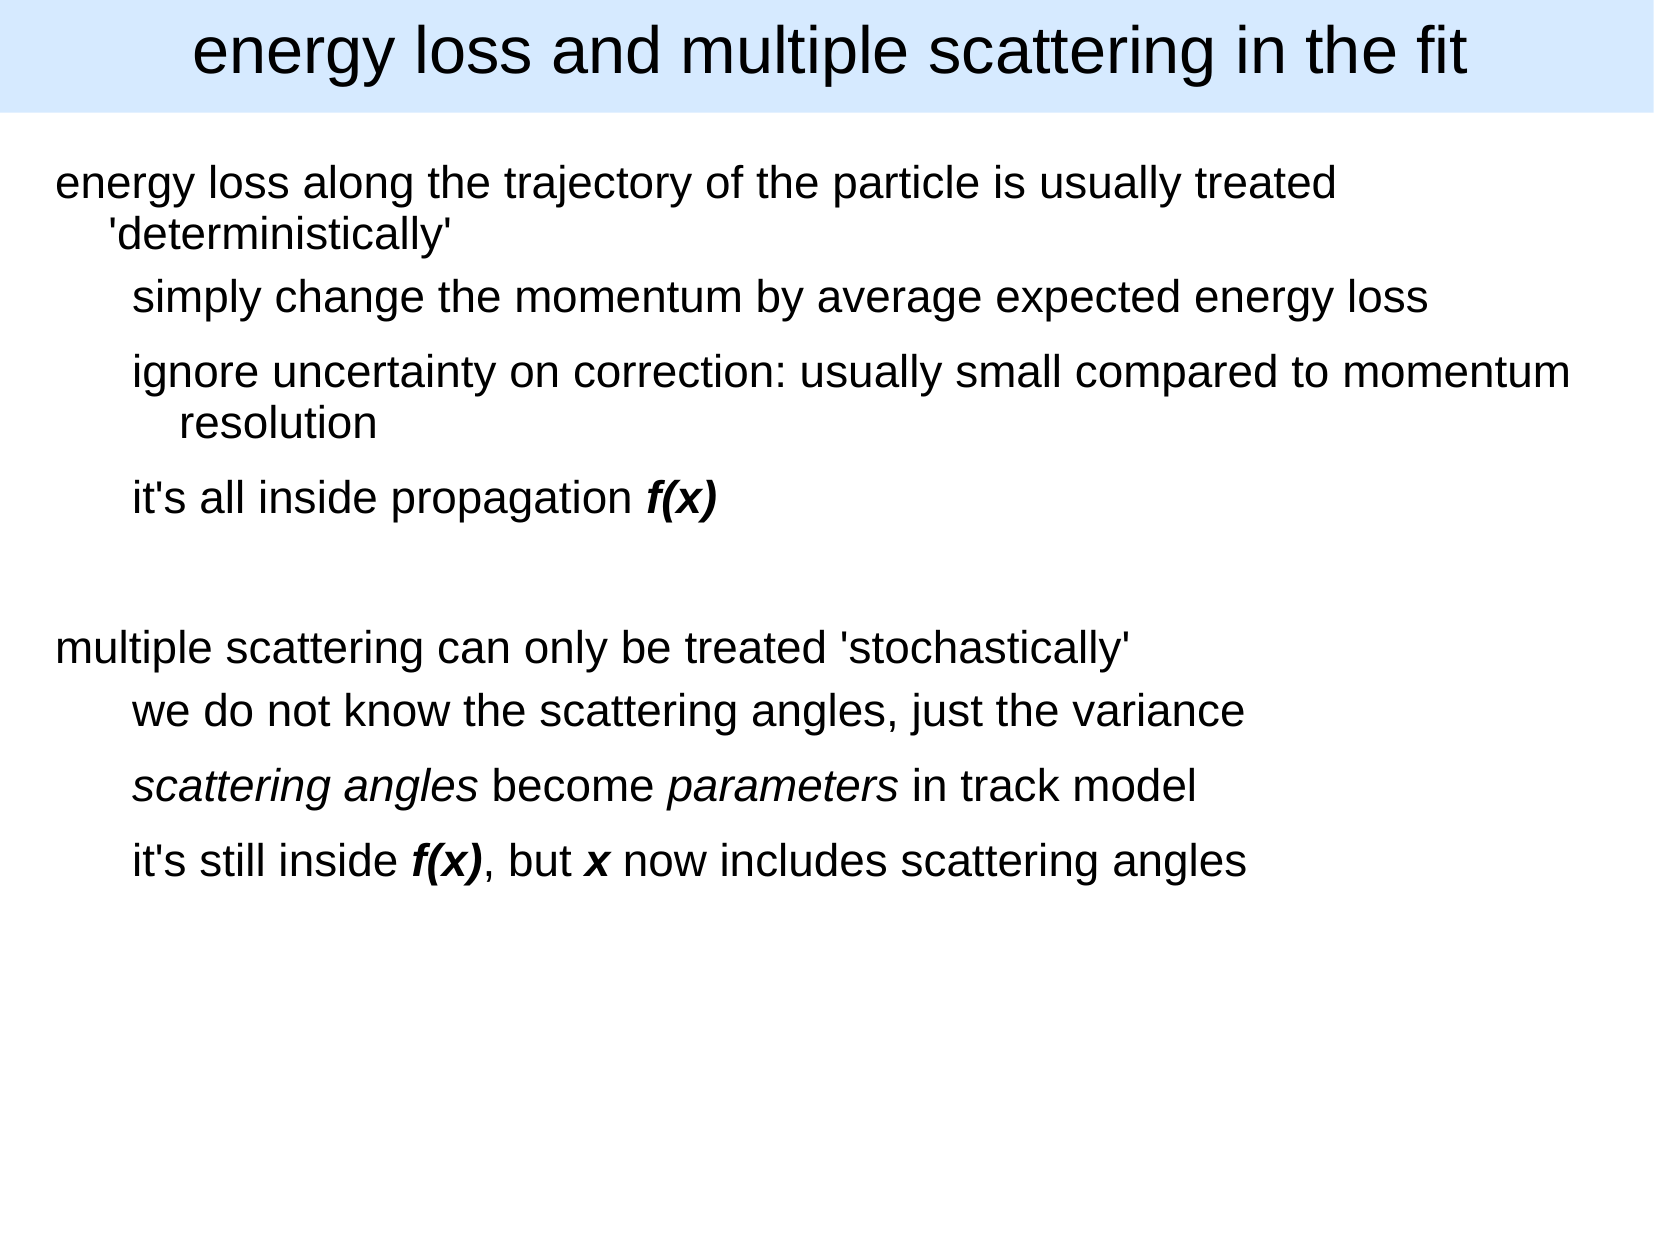

# energy loss and multiple scattering in the fit
energy loss along the trajectory of the particle is usually treated 'deterministically'
simply change the momentum by average expected energy loss
ignore uncertainty on correction: usually small compared to momentum resolution
it's all inside propagation f(x)
multiple scattering can only be treated 'stochastically'
we do not know the scattering angles, just the variance
scattering angles become parameters in track model
it's still inside f(x), but x now includes scattering angles